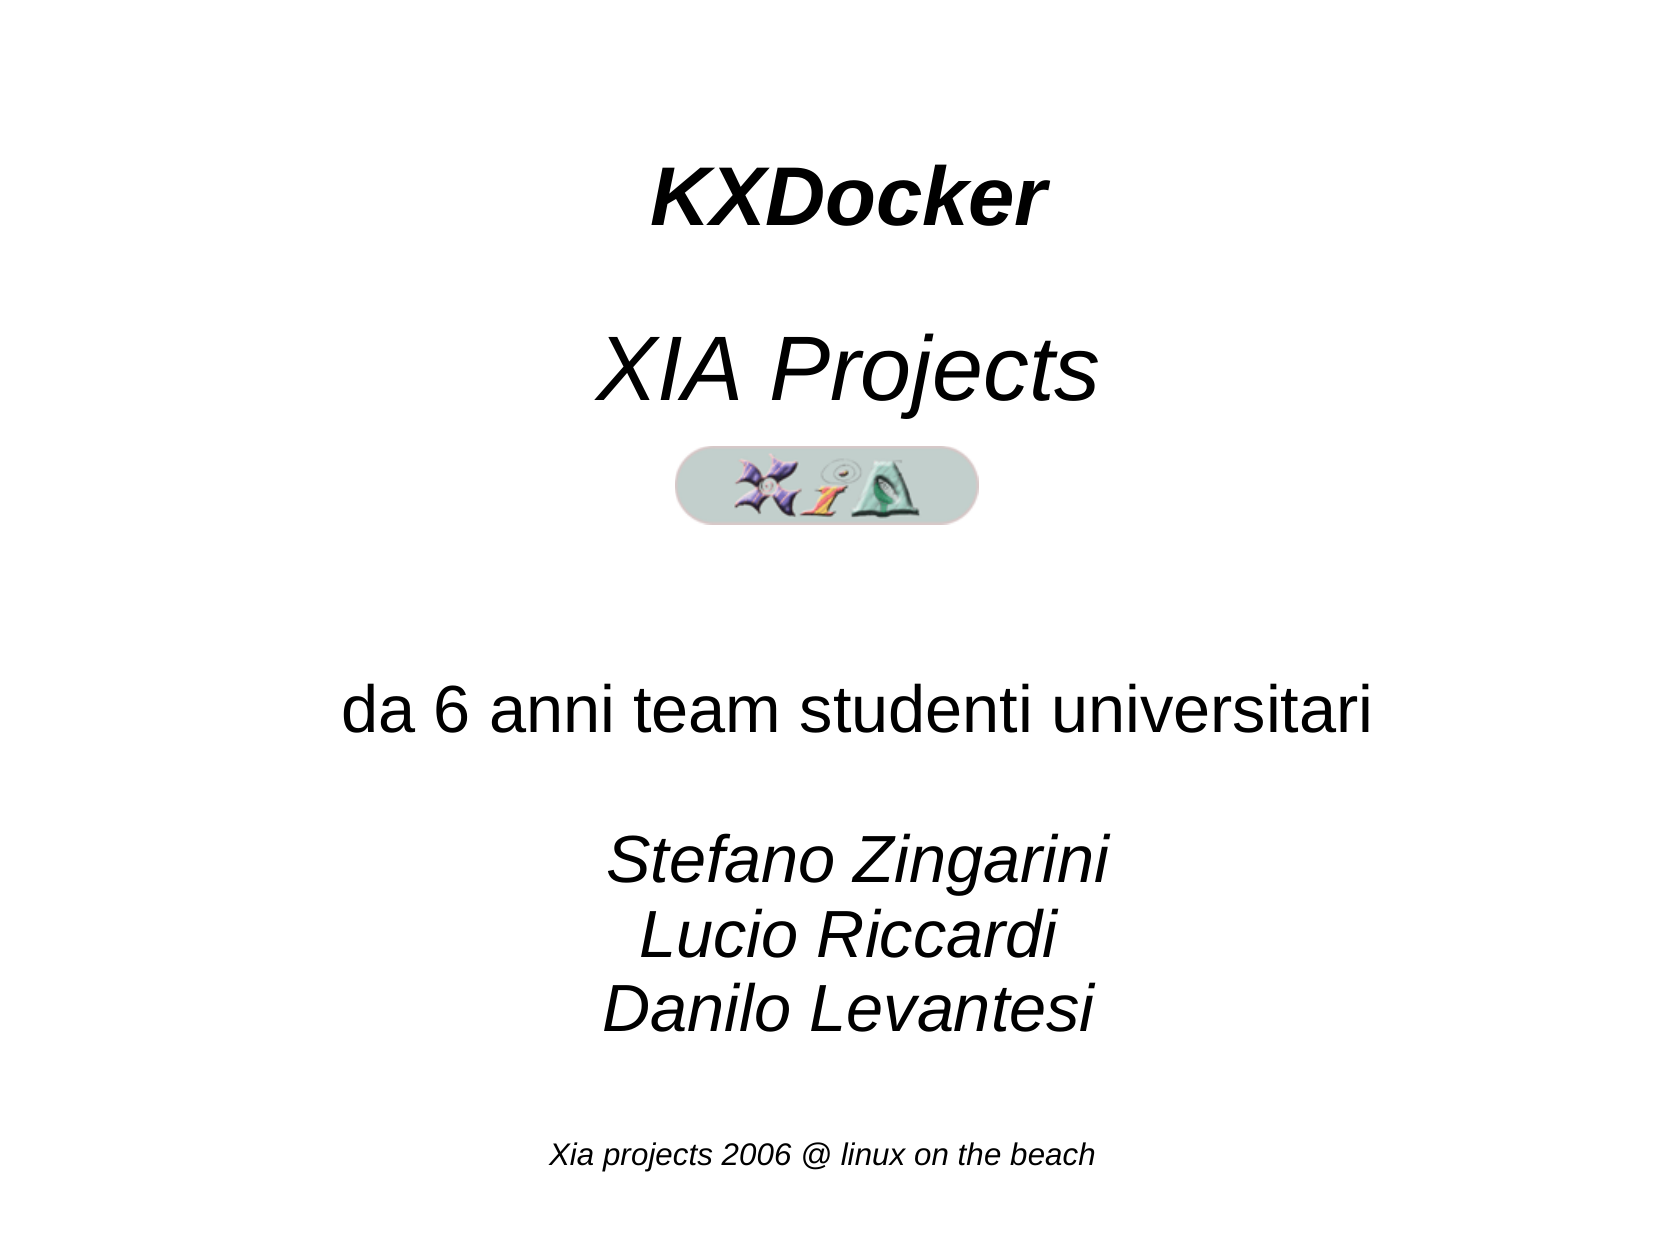

# KXDocker
 XIA Projects
 da 6 anni team studenti universitari
 Stefano Zingarini
Lucio Riccardi
Danilo Levantesi
Xia projects 2006 @ linux on the beach